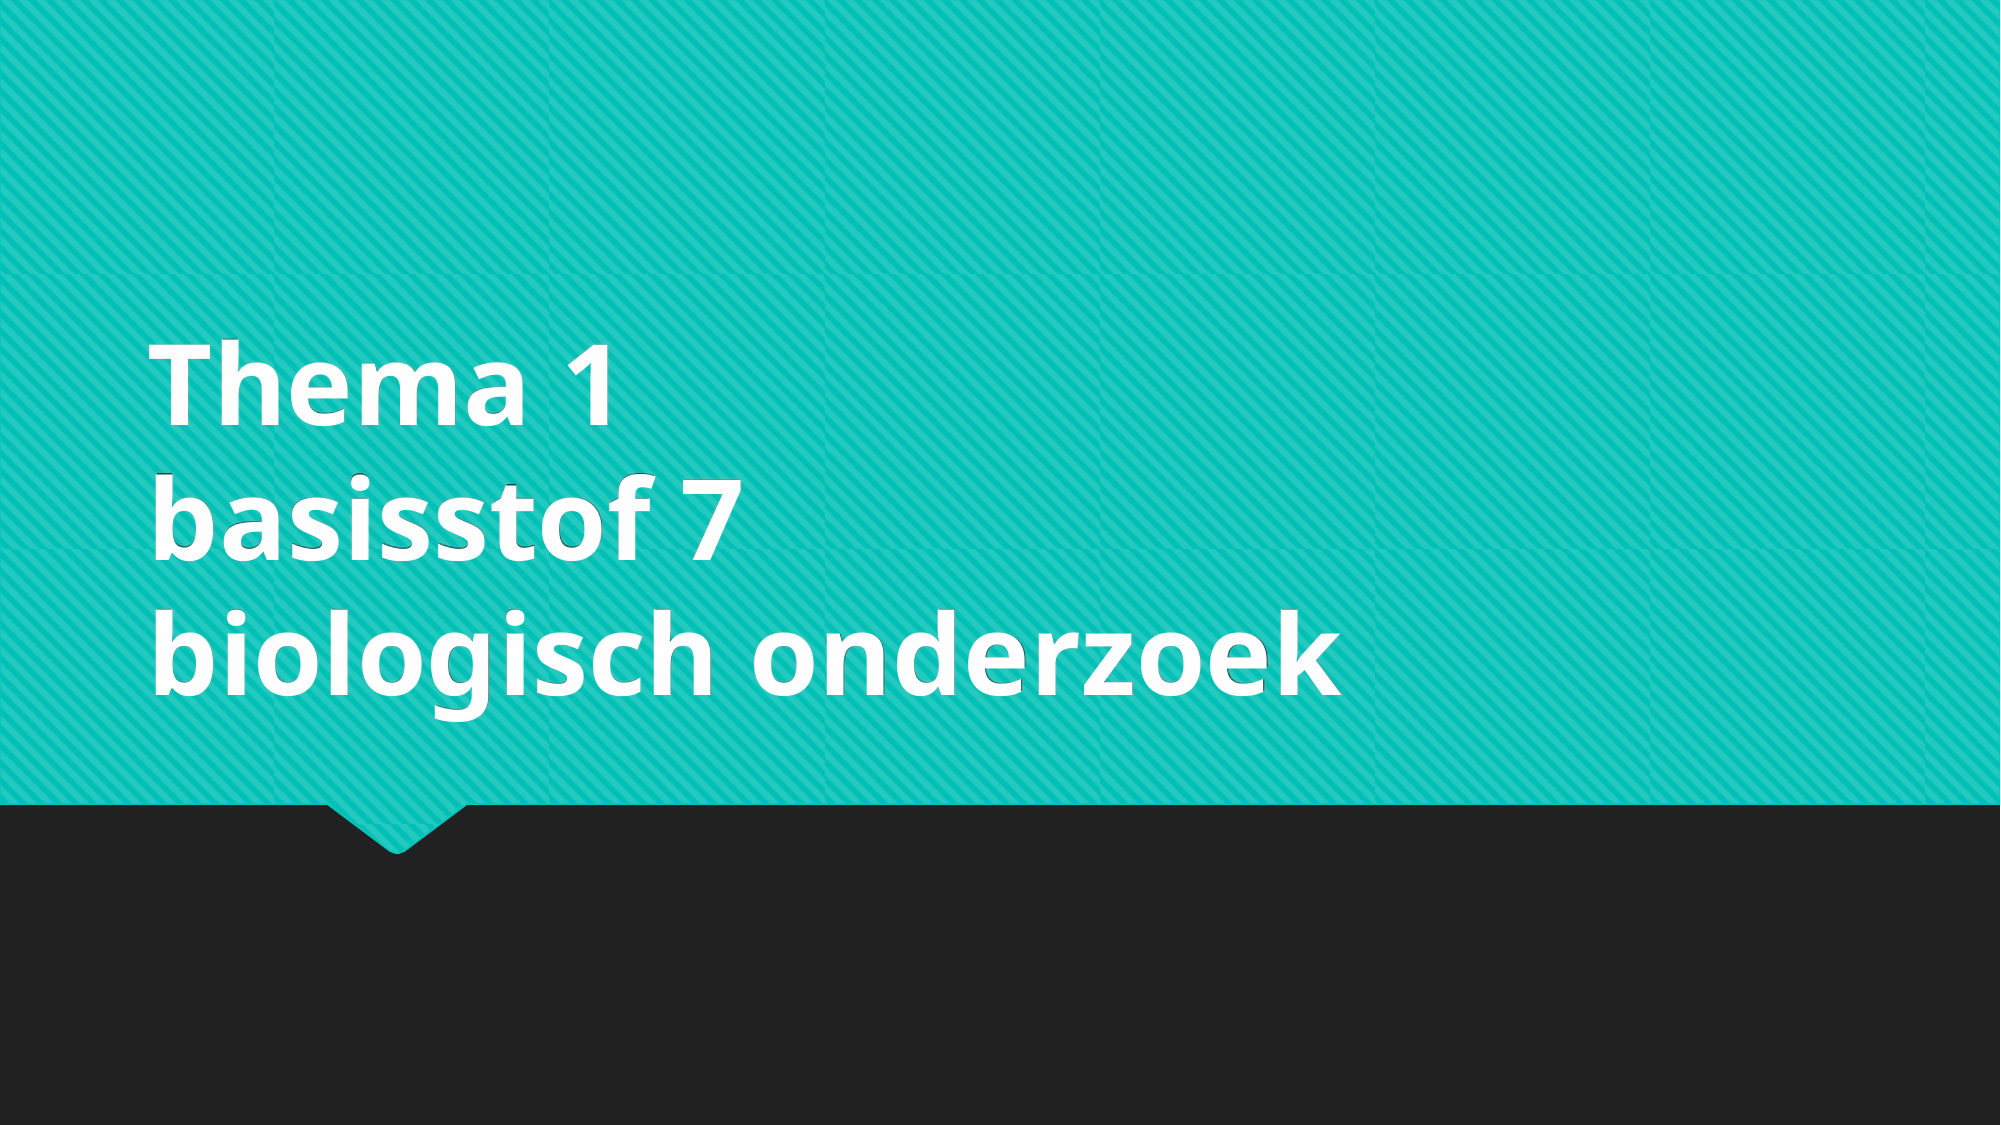

# Thema 1 basisstof 7 biologisch onderzoek